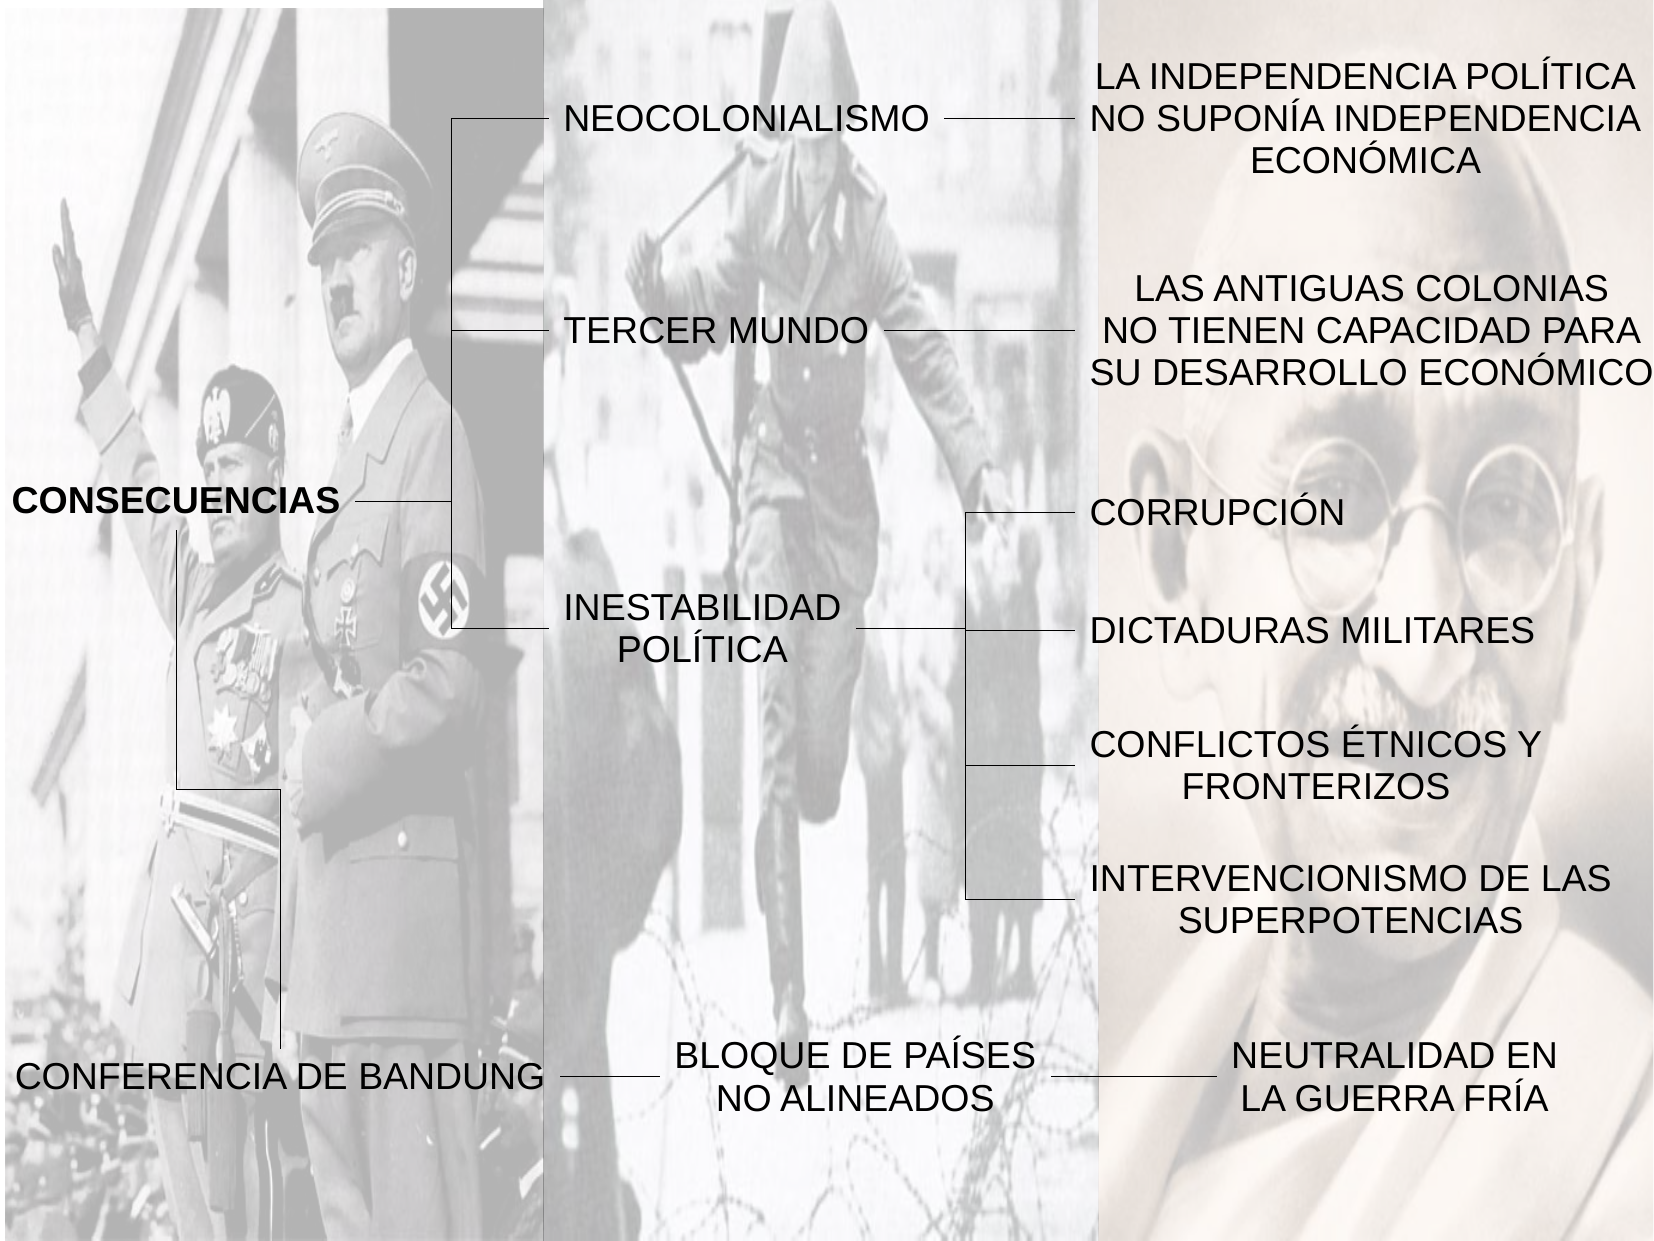

LA INDEPENDENCIA POLÍTICA
NO SUPONÍA INDEPENDENCIA
ECONÓMICA
NEOCOLONIALISMO
LAS ANTIGUAS COLONIAS
NO TIENEN CAPACIDAD PARA
SU DESARROLLO ECONÓMICO
TERCER MUNDO
CONSECUENCIAS
CORRUPCIÓN
INESTABILIDAD
POLÍTICA
DICTADURAS MILITARES
CONFLICTOS ÉTNICOS Y
FRONTERIZOS
INTERVENCIONISMO DE LAS
SUPERPOTENCIAS
BLOQUE DE PAÍSES
NO ALINEADOS
NEUTRALIDAD EN
LA GUERRA FRÍA
CONFERENCIA DE BANDUNG